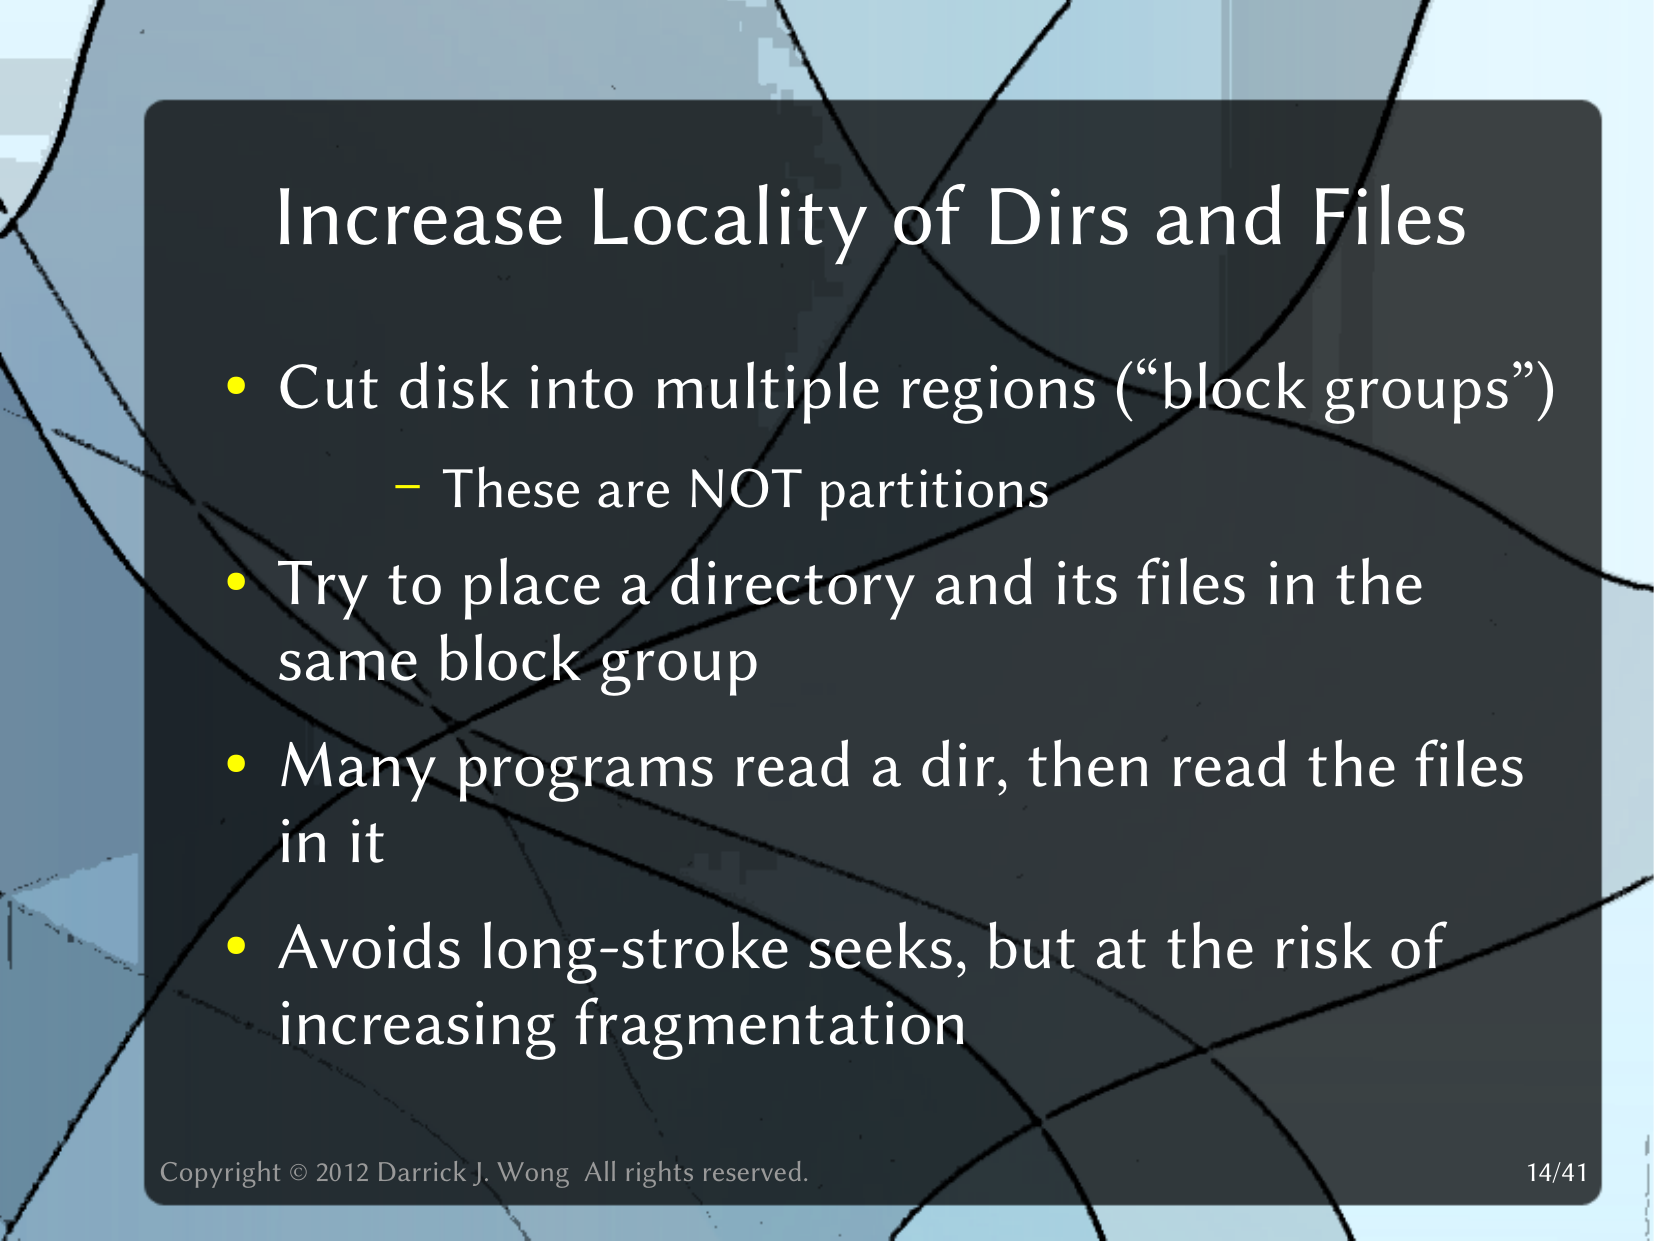

# Increase Locality of Dirs and Files
Cut disk into multiple regions (“block groups”)
These are NOT partitions
Try to place a directory and its files in the same block group
Many programs read a dir, then read the files in it
Avoids long-stroke seeks, but at the risk of increasing fragmentation
14